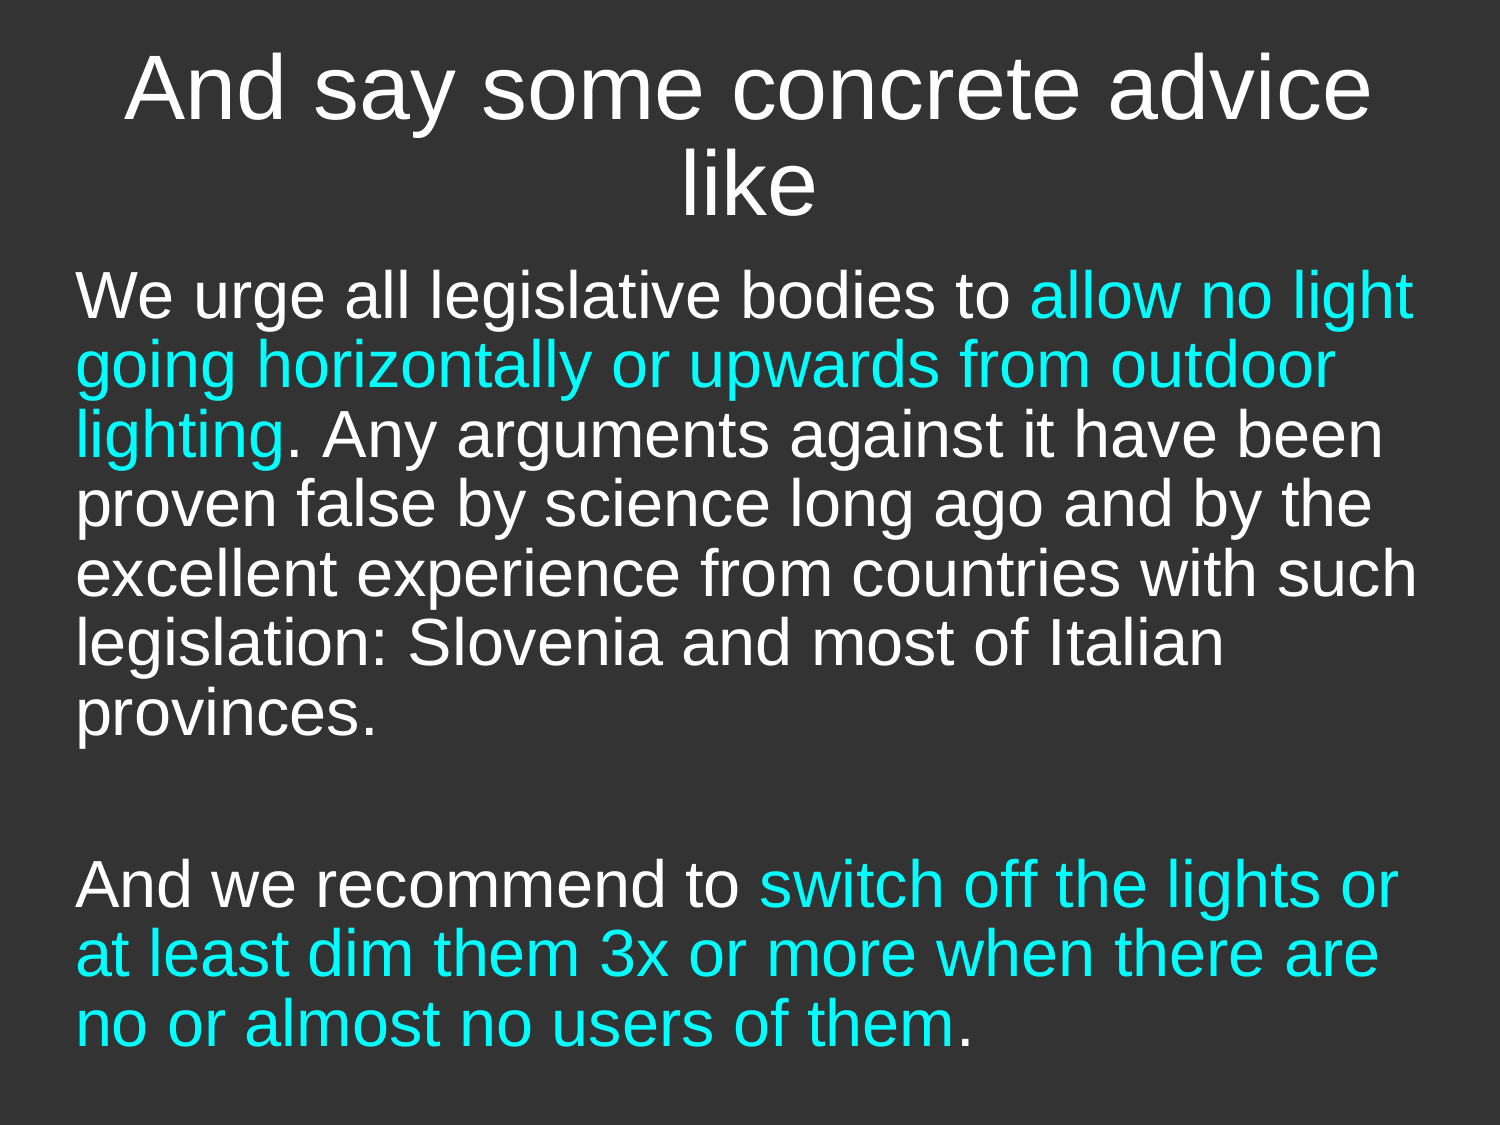

# And say some concrete advice like
We urge all legislative bodies to allow no light going horizontally or upwards from outdoor lighting. Any arguments against it have been proven false by science long ago and by the excellent experience from countries with such legislation: Slovenia and most of Italian provinces.
And we recommend to switch off the lights or at least dim them 3x or more when there are no or almost no users of them.